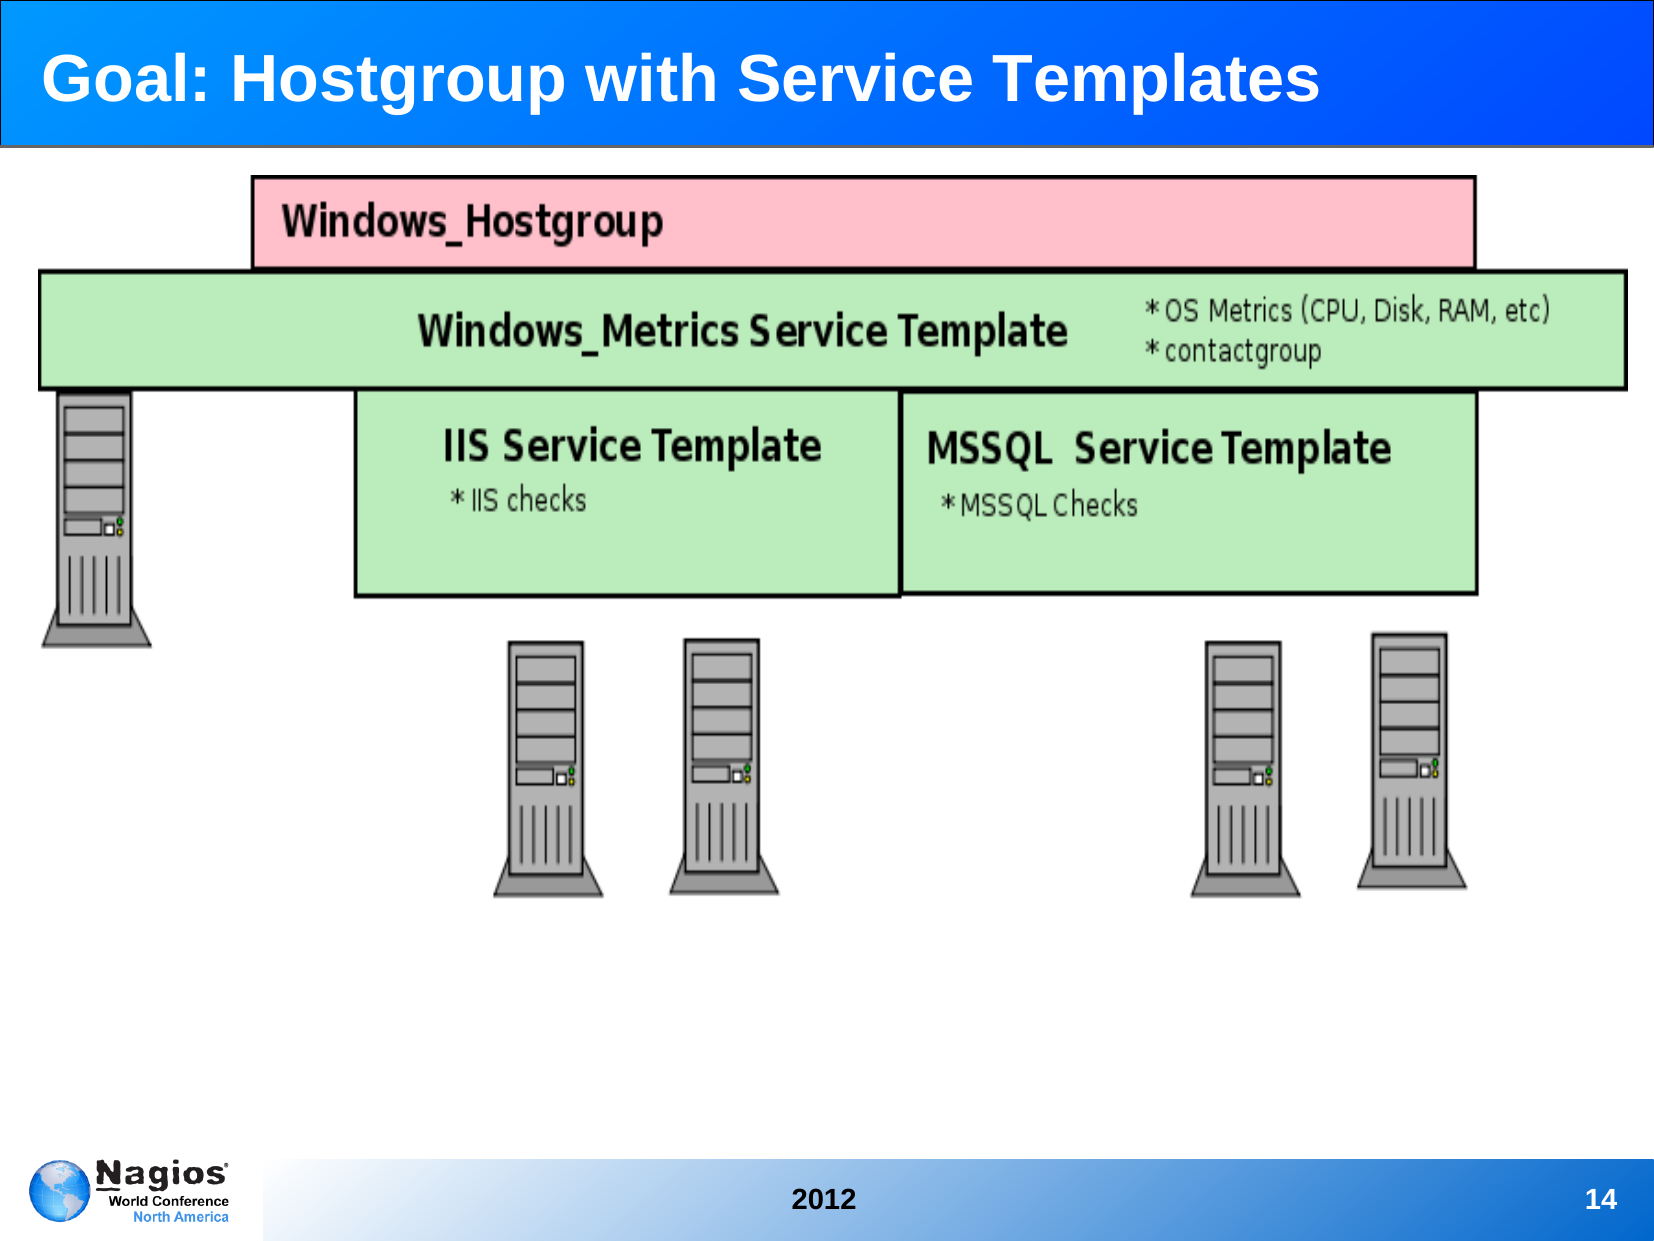

# Goal: Hostgroup with Service Templates
2011
14